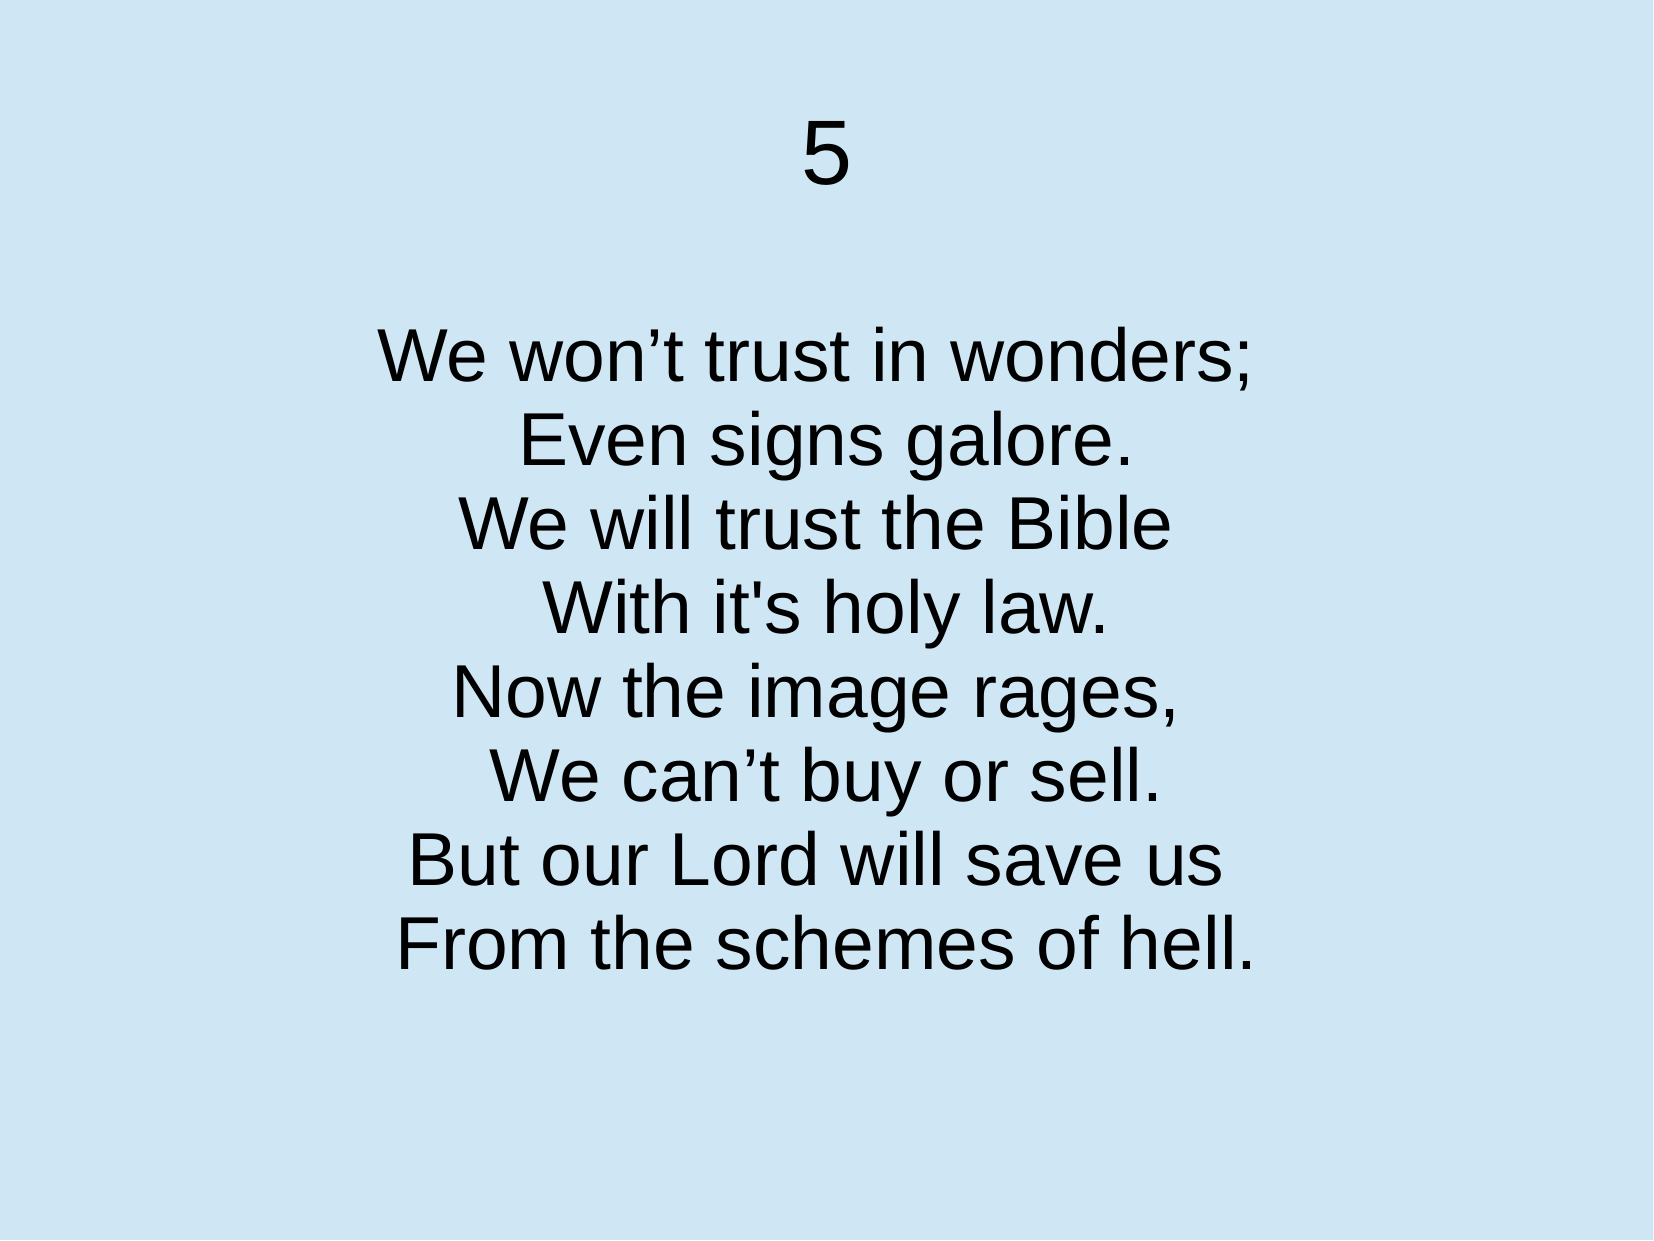

# 5
We won’t trust in wonders;
Even signs galore.
We will trust the Bible
With it's holy law.
Now the image rages,
We can’t buy or sell.
But our Lord will save us
From the schemes of hell.